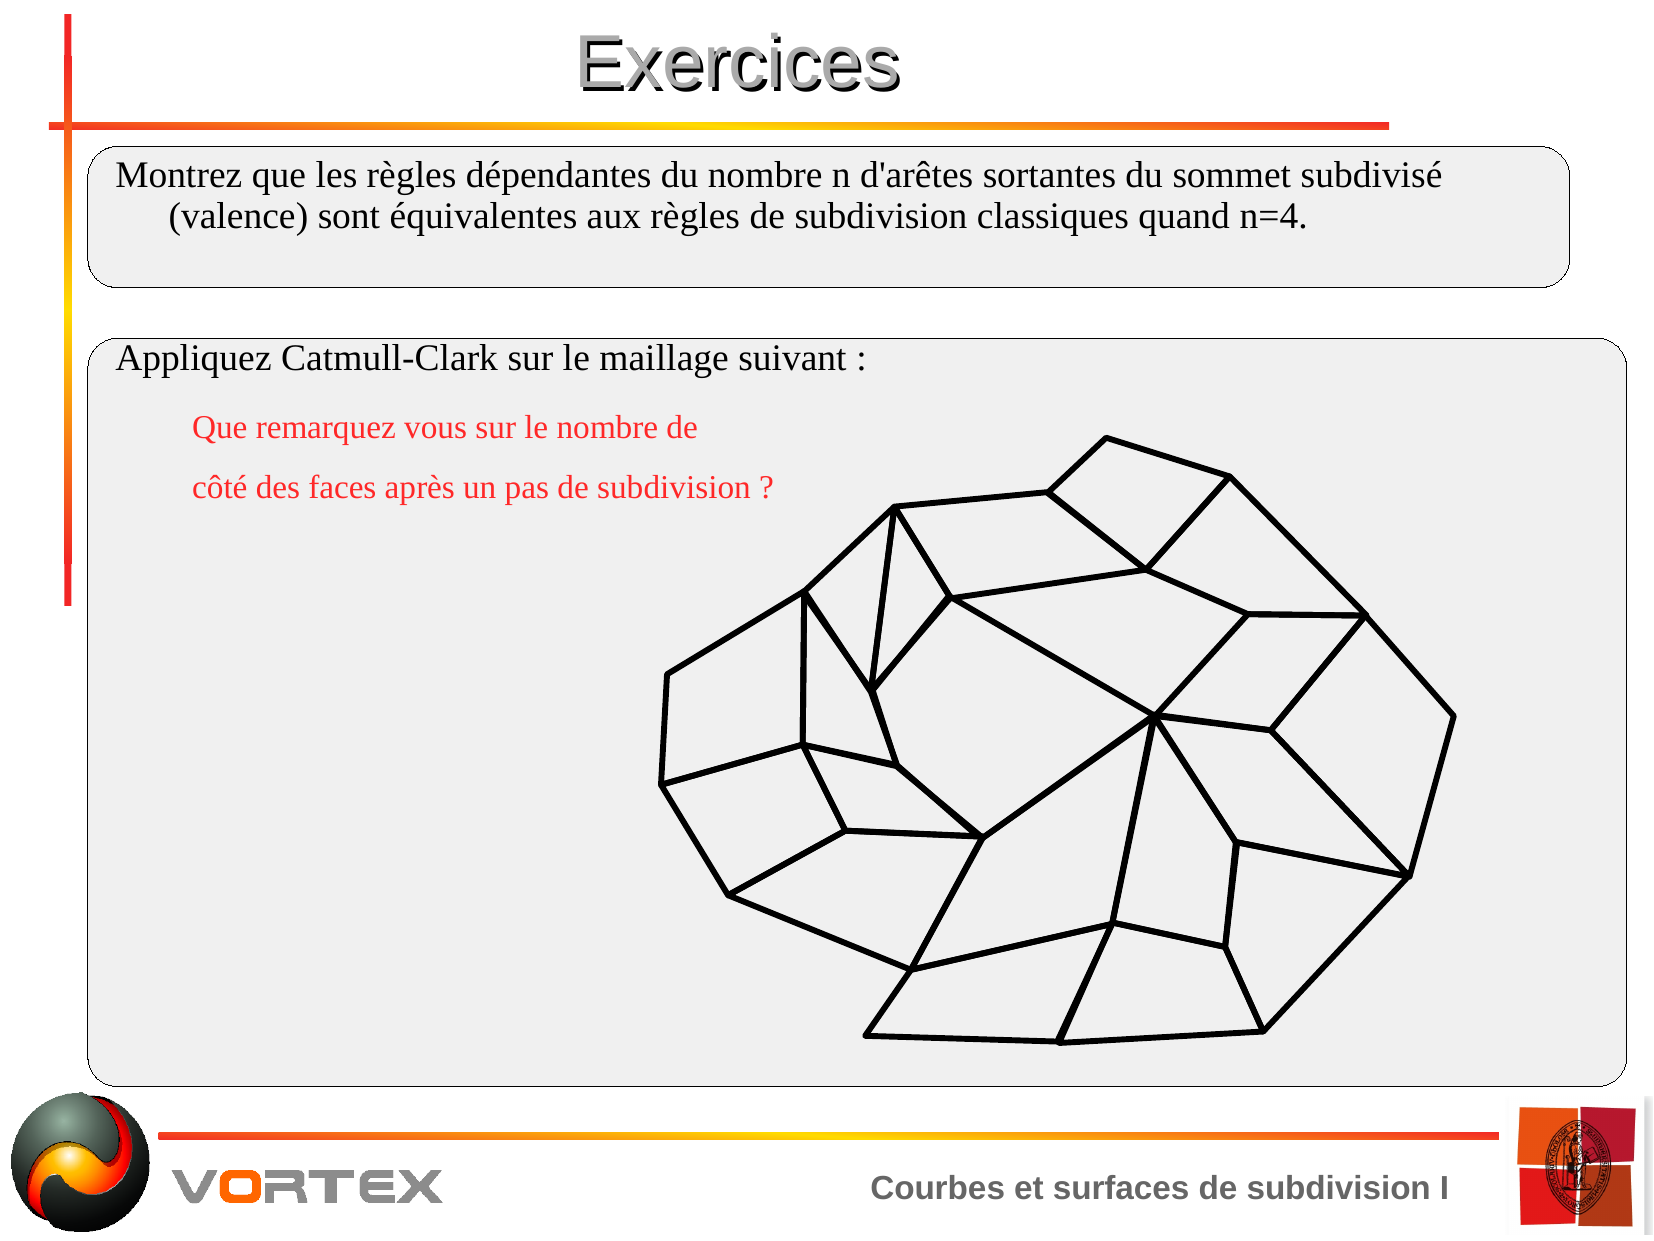

# Exercices
Montrez que les règles dépendantes du nombre n d'arêtes sortantes du sommet subdivisé (valence) sont équivalentes aux règles de subdivision classiques quand n=4.
Appliquez Catmull-Clark sur le maillage suivant :
Que remarquez vous sur le nombre de
côté des faces après un pas de subdivision ?